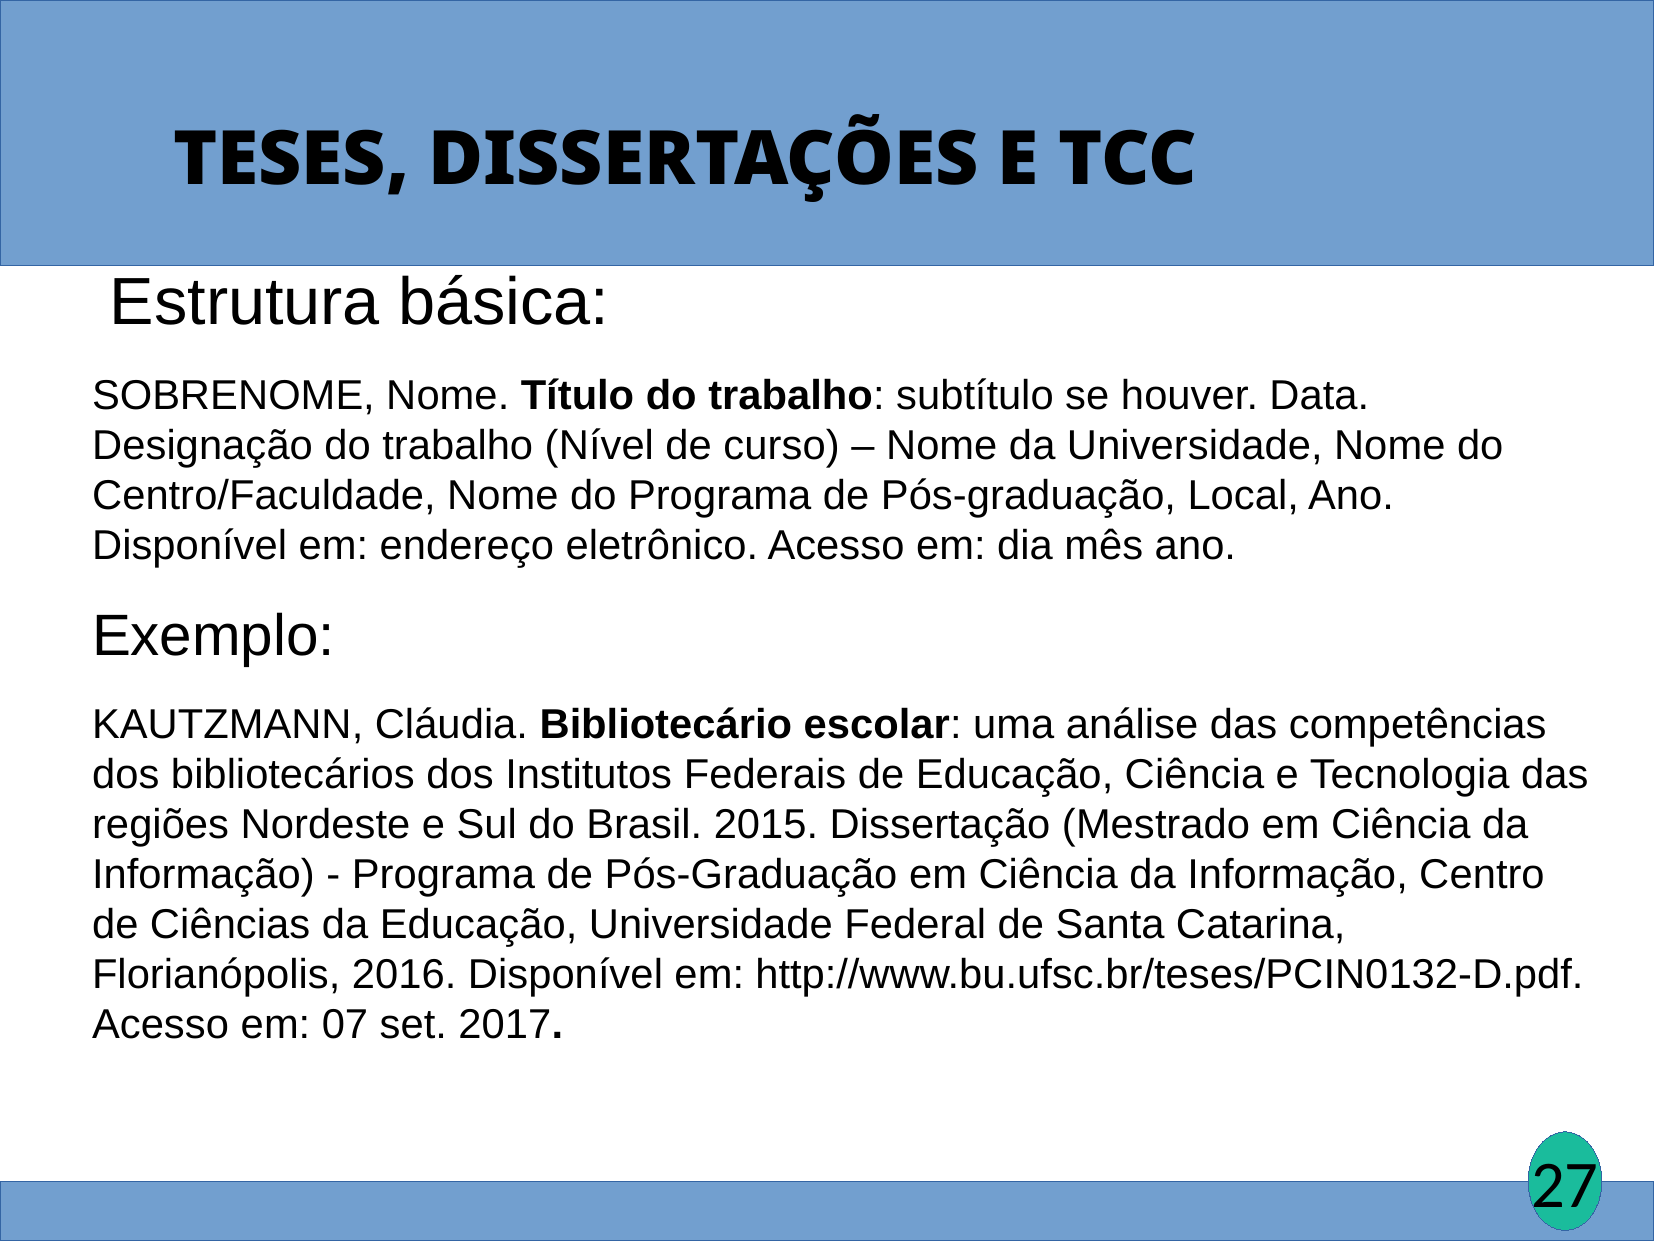

# TESES, DISSERTAÇÕES E TCC
Estrutura básica:
SOBRENOME, Nome. Título do trabalho: subtítulo se houver. Data. Designação do trabalho (Nível de curso) – Nome da Universidade, Nome do Centro/Faculdade, Nome do Programa de Pós-graduação, Local, Ano. Disponível em: endereço eletrônico. Acesso em: dia mês ano.
Exemplo:
KAUTZMANN, Cláudia. Bibliotecário escolar: uma análise das competências dos bibliotecários dos Institutos Federais de Educação, Ciência e Tecnologia das regiões Nordeste e Sul do Brasil. 2015. Dissertação (Mestrado em Ciência da Informação) - Programa de Pós-Graduação em Ciência da Informação, Centro de Ciências da Educação, Universidade Federal de Santa Catarina, Florianópolis, 2016. Disponível em: http://www.bu.ufsc.br/teses/PCIN0132-D.pdf. Acesso em: 07 set. 2017.